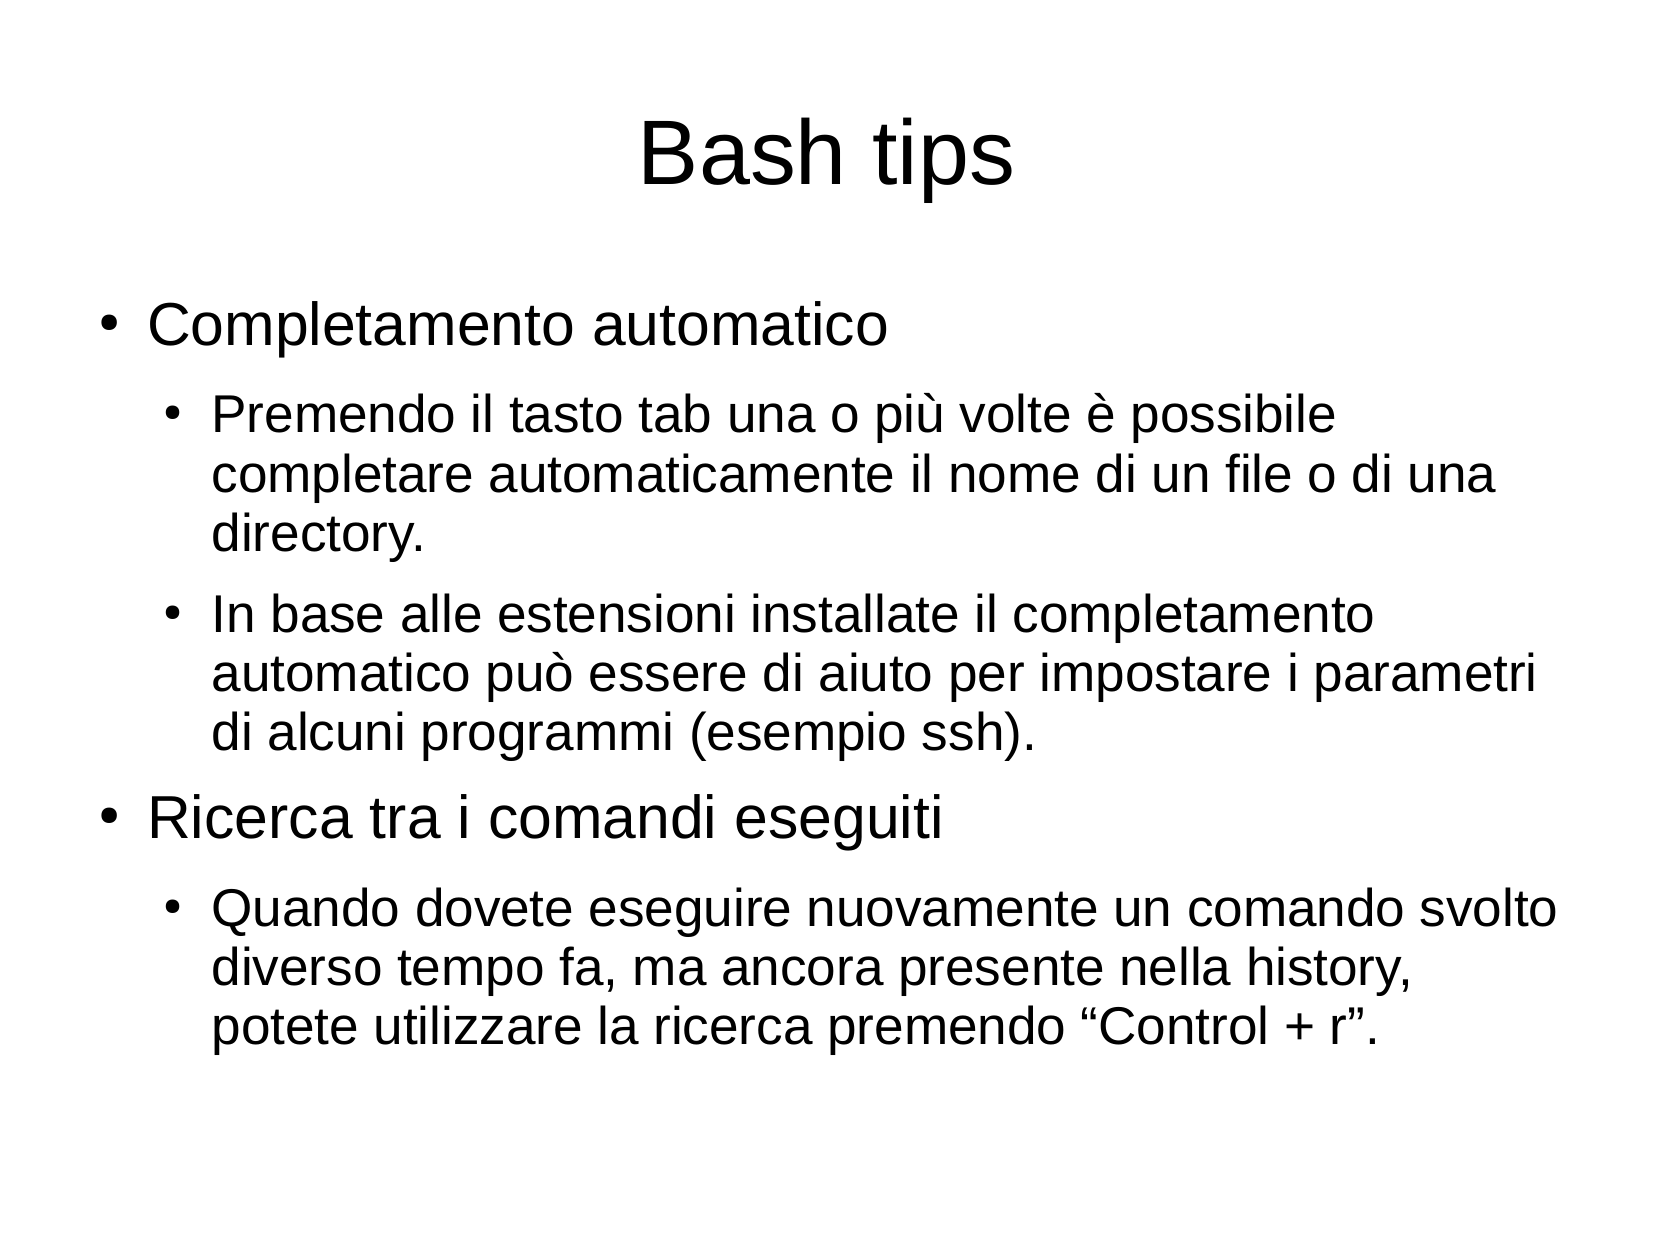

# Bash tips
Completamento automatico
Premendo il tasto tab una o più volte è possibile completare automaticamente il nome di un file o di una directory.
In base alle estensioni installate il completamento automatico può essere di aiuto per impostare i parametri di alcuni programmi (esempio ssh).
Ricerca tra i comandi eseguiti
Quando dovete eseguire nuovamente un comando svolto diverso tempo fa, ma ancora presente nella history, potete utilizzare la ricerca premendo “Control + r”.